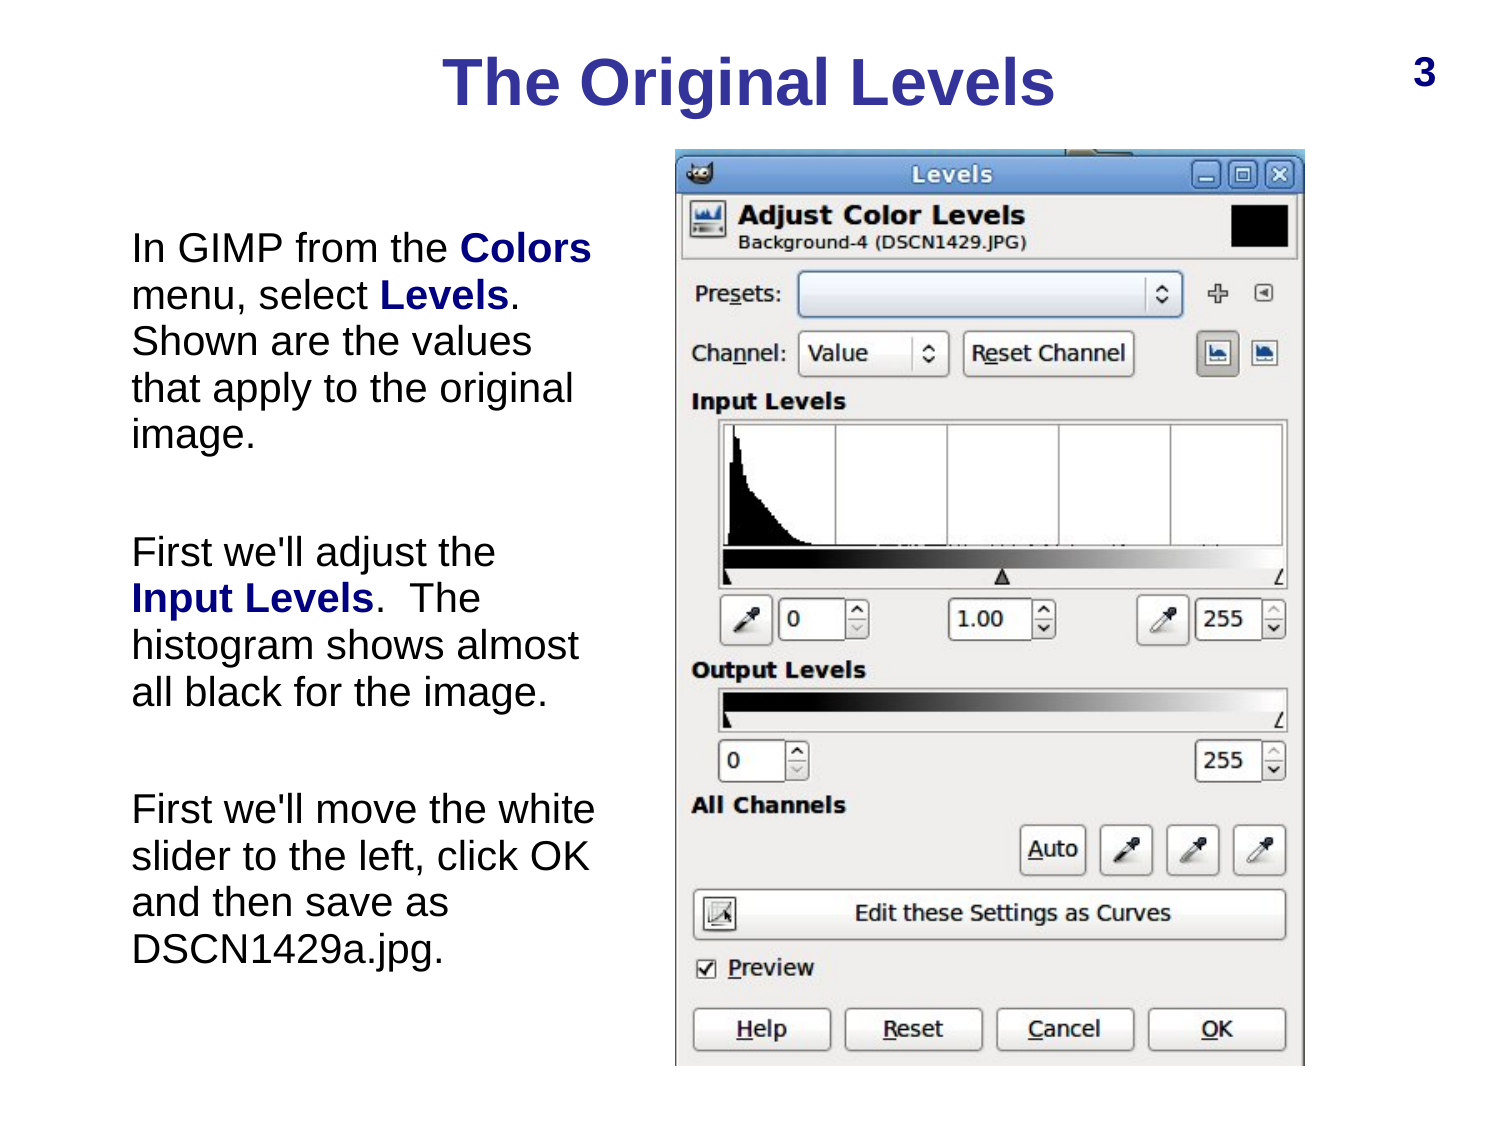

3
# The Original Levels
In GIMP from the Colors menu, select Levels. Shown are the values that apply to the original image.
First we'll adjust the Input Levels. The histogram shows almost all black for the image.
First we'll move the white slider to the left, click OK and then save as DSCN1429a.jpg.